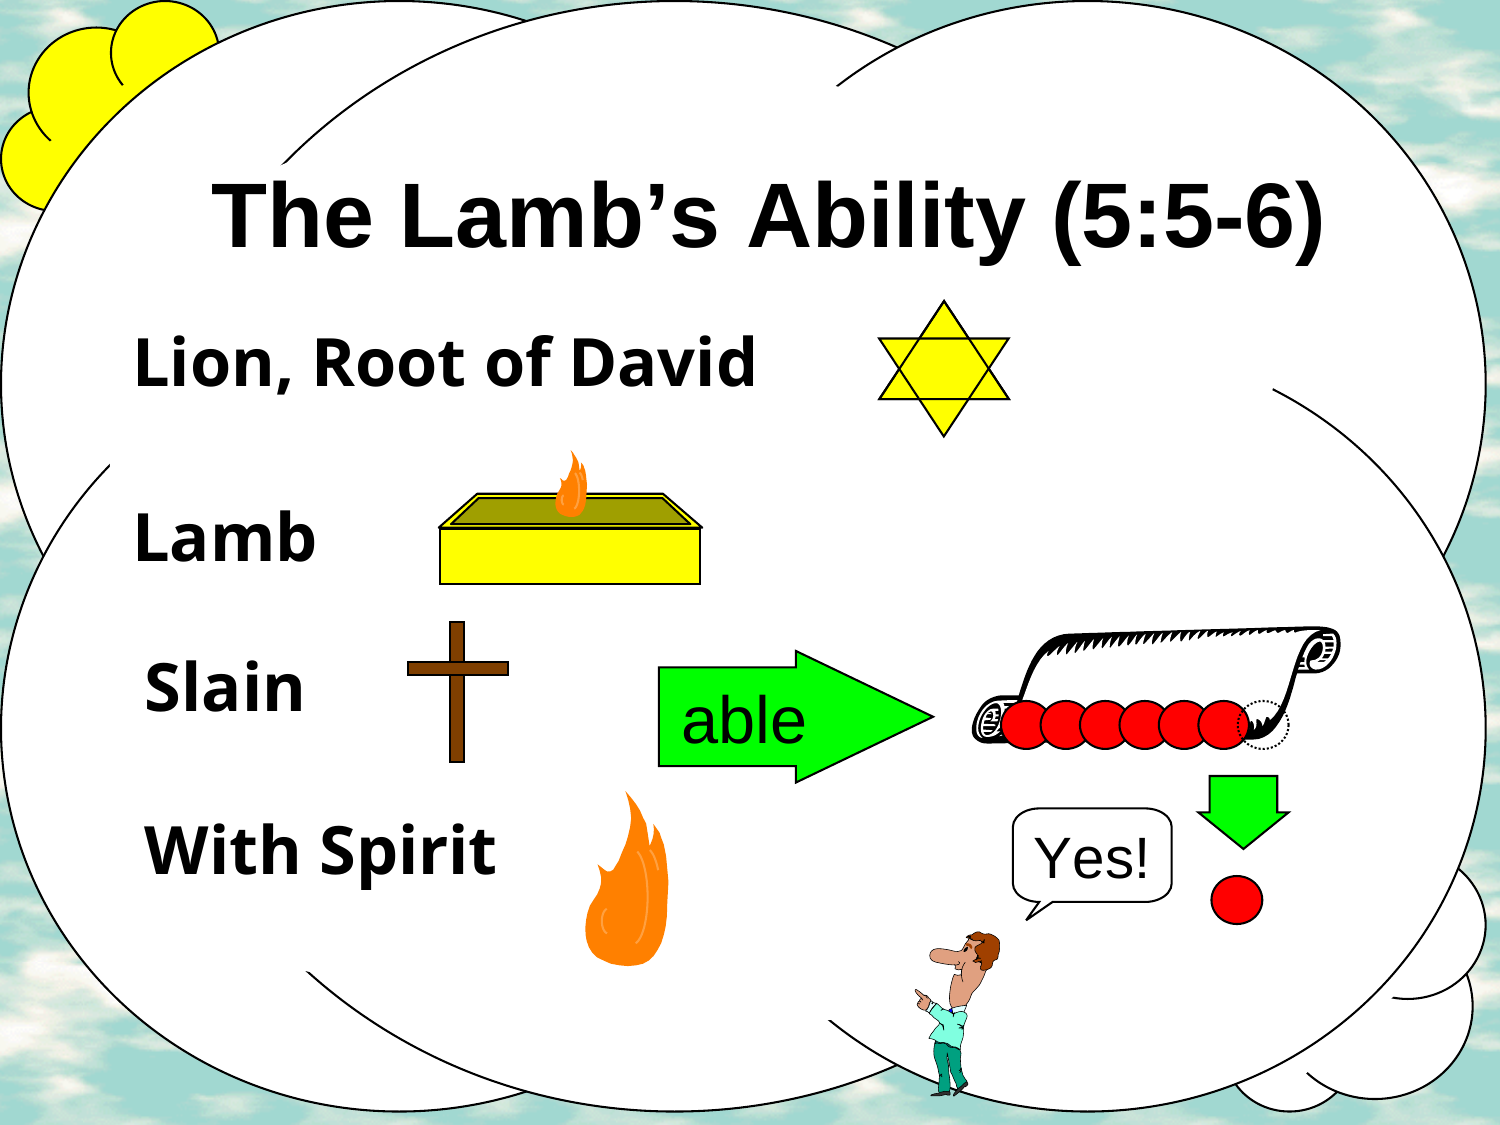

# The Lamb’s Ability (5:5-6)
 Lion, Root of David
 Lamb
 Slain
able
Yes!
 With Spirit